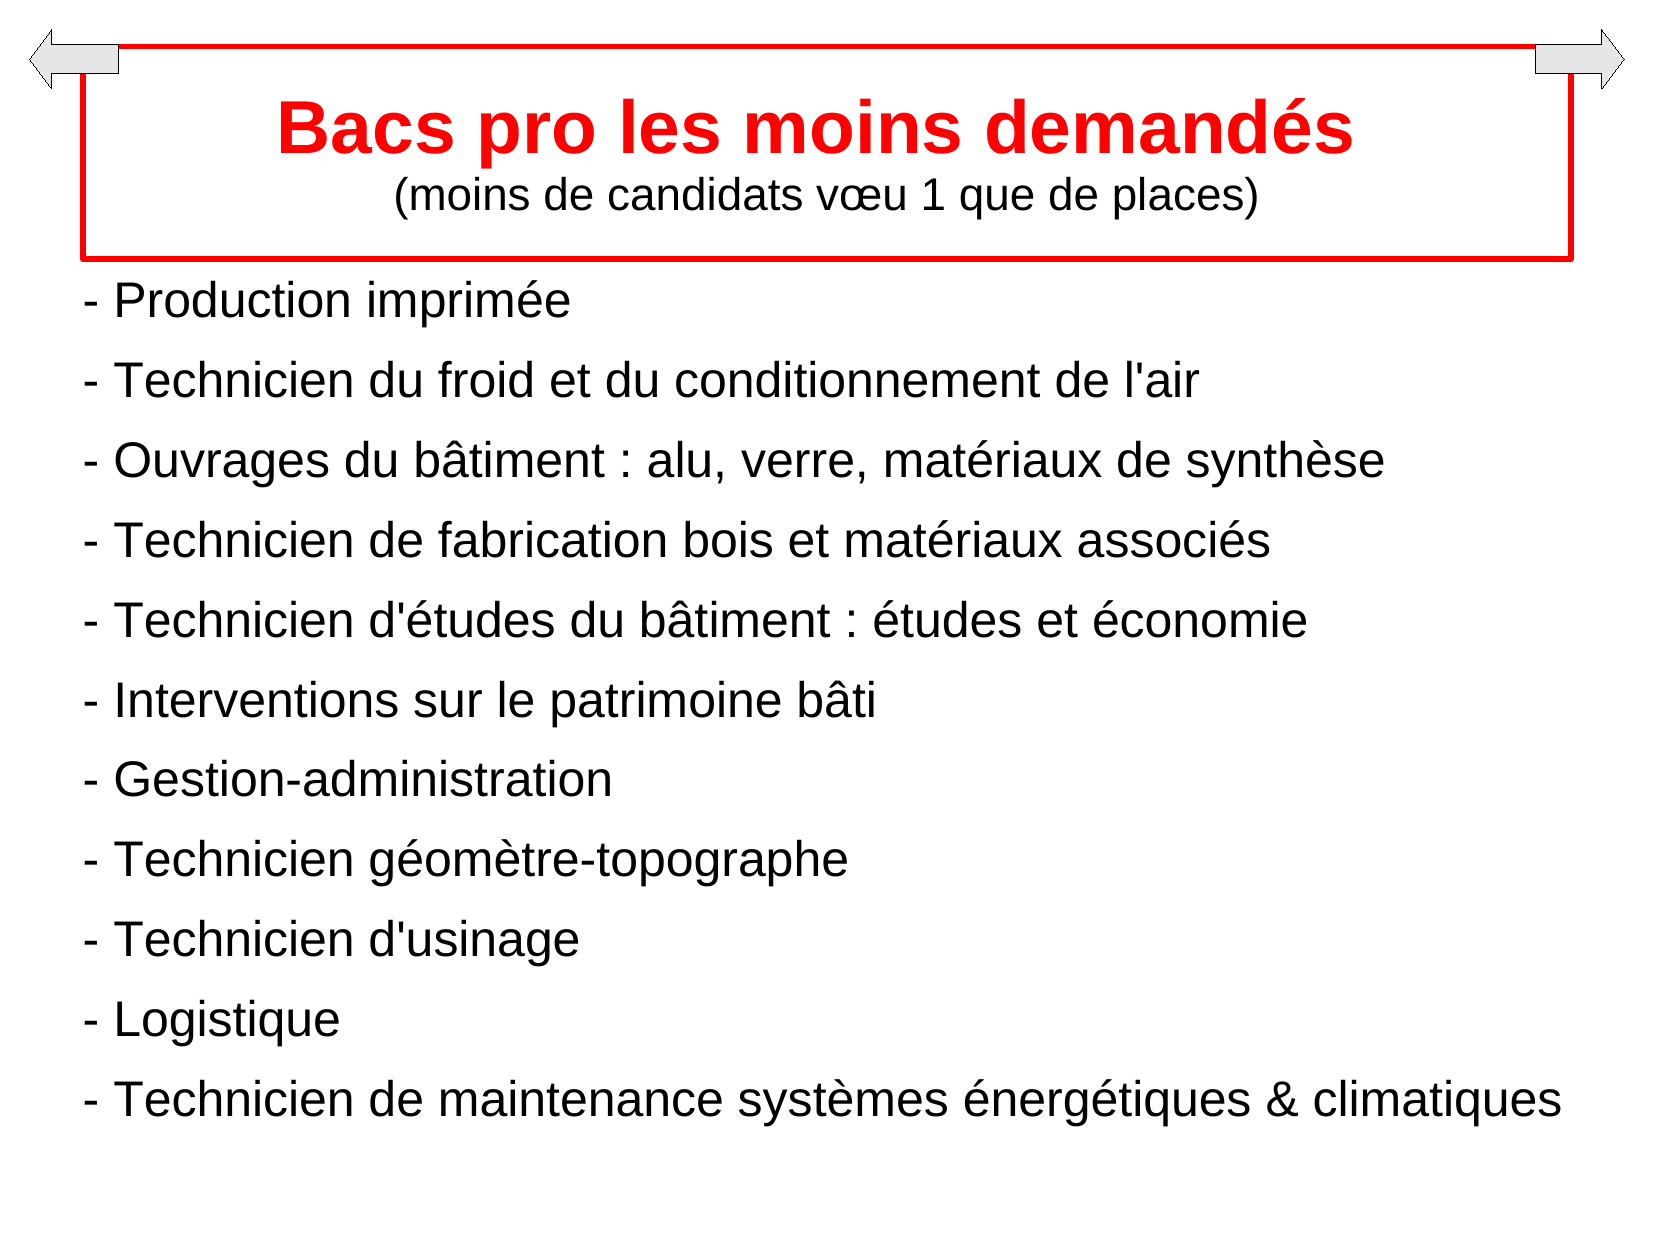

# Bacs pro les moins demandés (moins de candidats vœu 1 que de places)
- Production imprimée
- Technicien du froid et du conditionnement de l'air
- Ouvrages du bâtiment : alu, verre, matériaux de synthèse
- Technicien de fabrication bois et matériaux associés
- Technicien d'études du bâtiment : études et économie
- Interventions sur le patrimoine bâti
- Gestion-administration
- Technicien géomètre-topographe
- Technicien d'usinage
- Logistique
- Technicien de maintenance systèmes énergétiques & climatiques